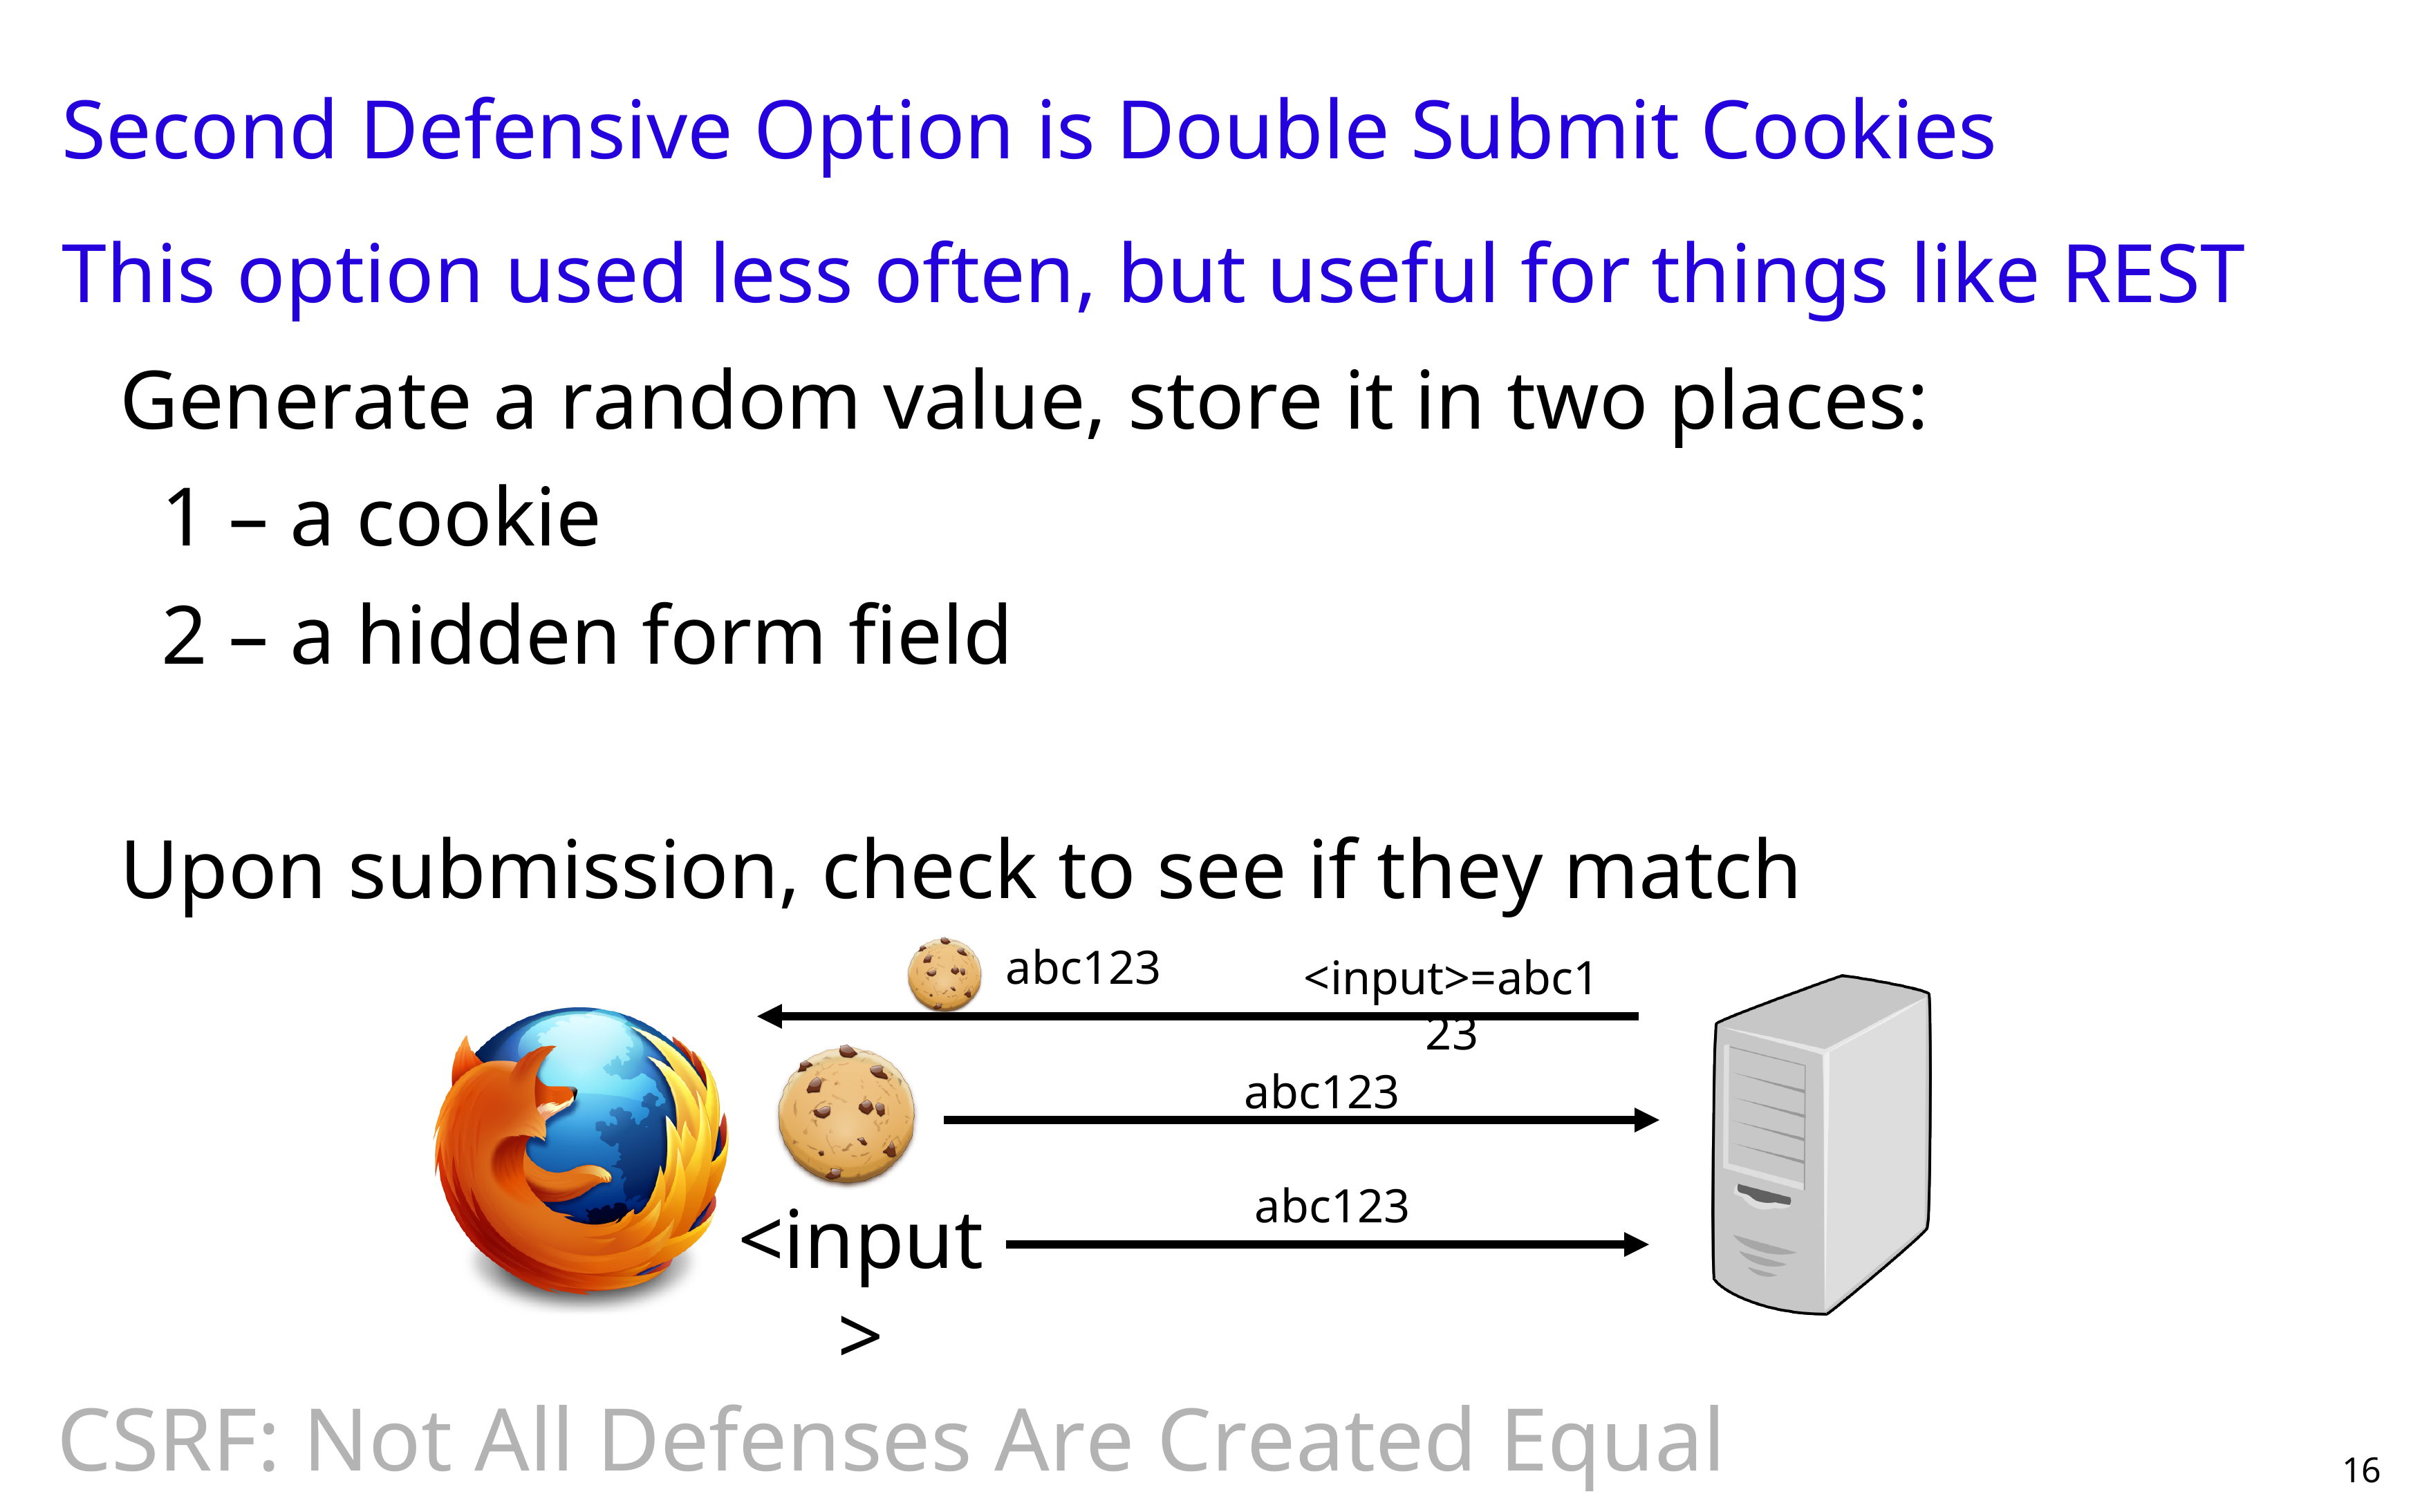

Second Defensive Option is Double Submit Cookies
This option used less often, but useful for things like REST
Generate a random value, store it in two places:
 1 – a cookie
 2 – a hidden form field
Upon submission, check to see if they match
abc123
<input>=abc123
abc123
abc123
<input>